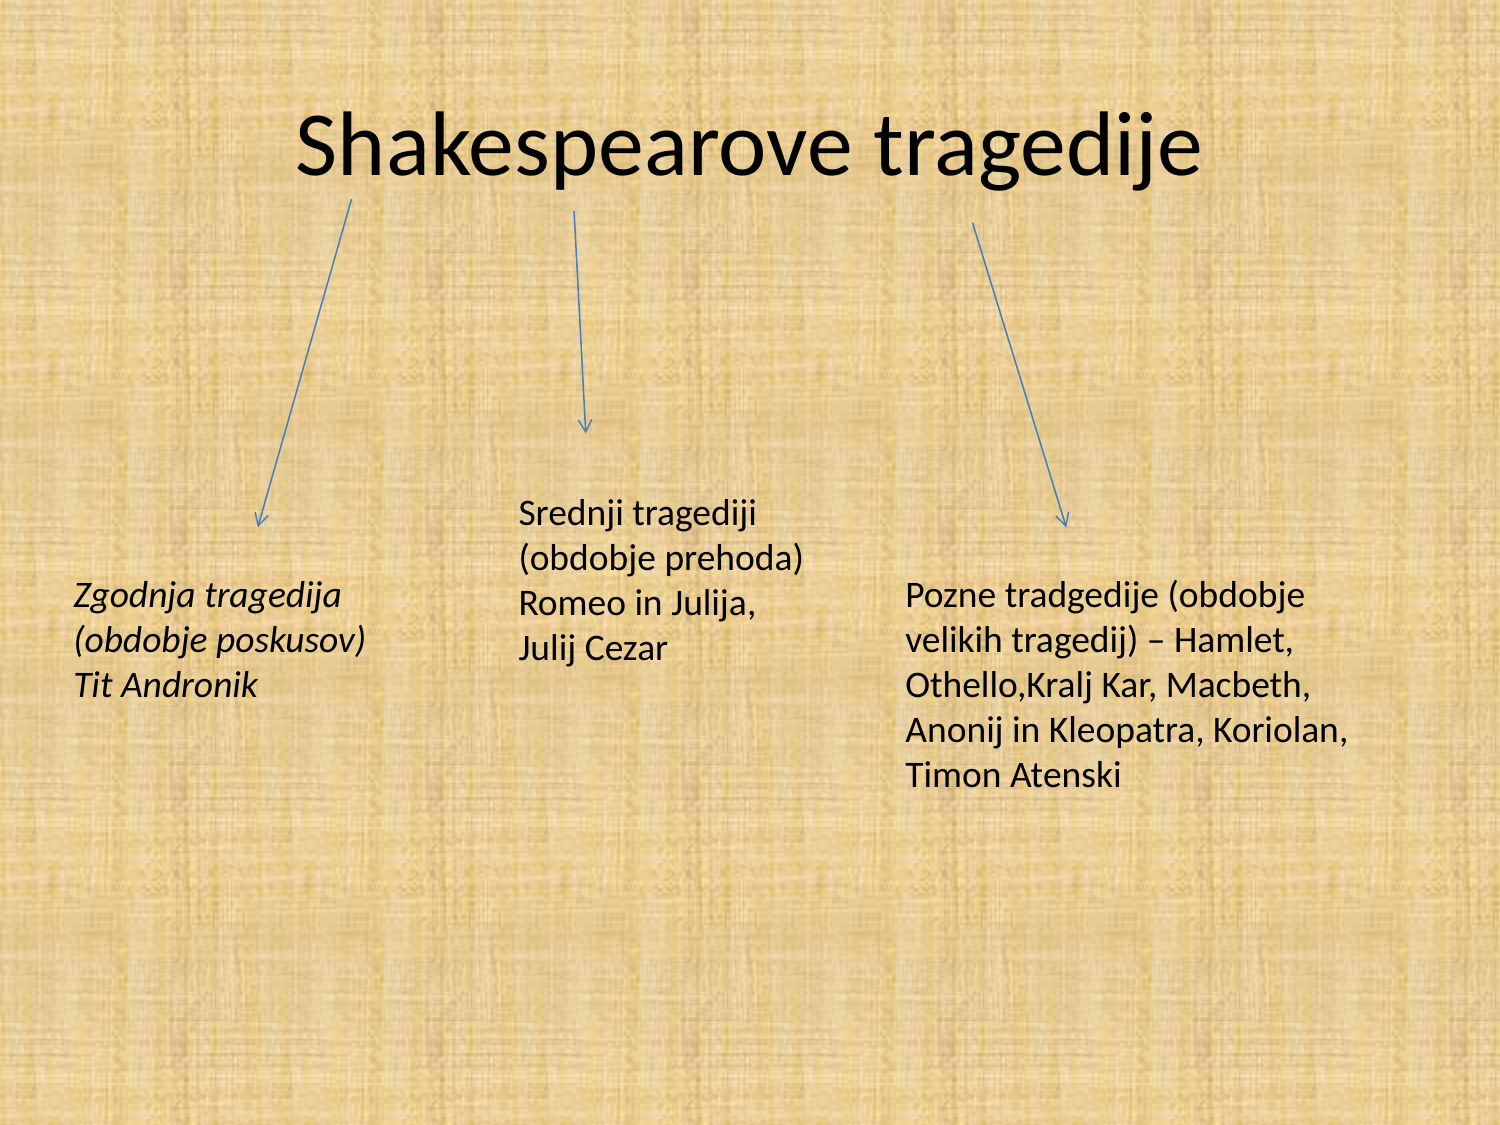

# Shakespearove tragedije
Srednji tragediji (obdobje prehoda) Romeo in Julija, Julij Cezar
Zgodnja tragedija
(obdobje poskusov)
Tit Andronik
Pozne tradgedije (obdobje velikih tragedij) – Hamlet, Othello,Kralj Kar, Macbeth, Anonij in Kleopatra, Koriolan, Timon Atenski